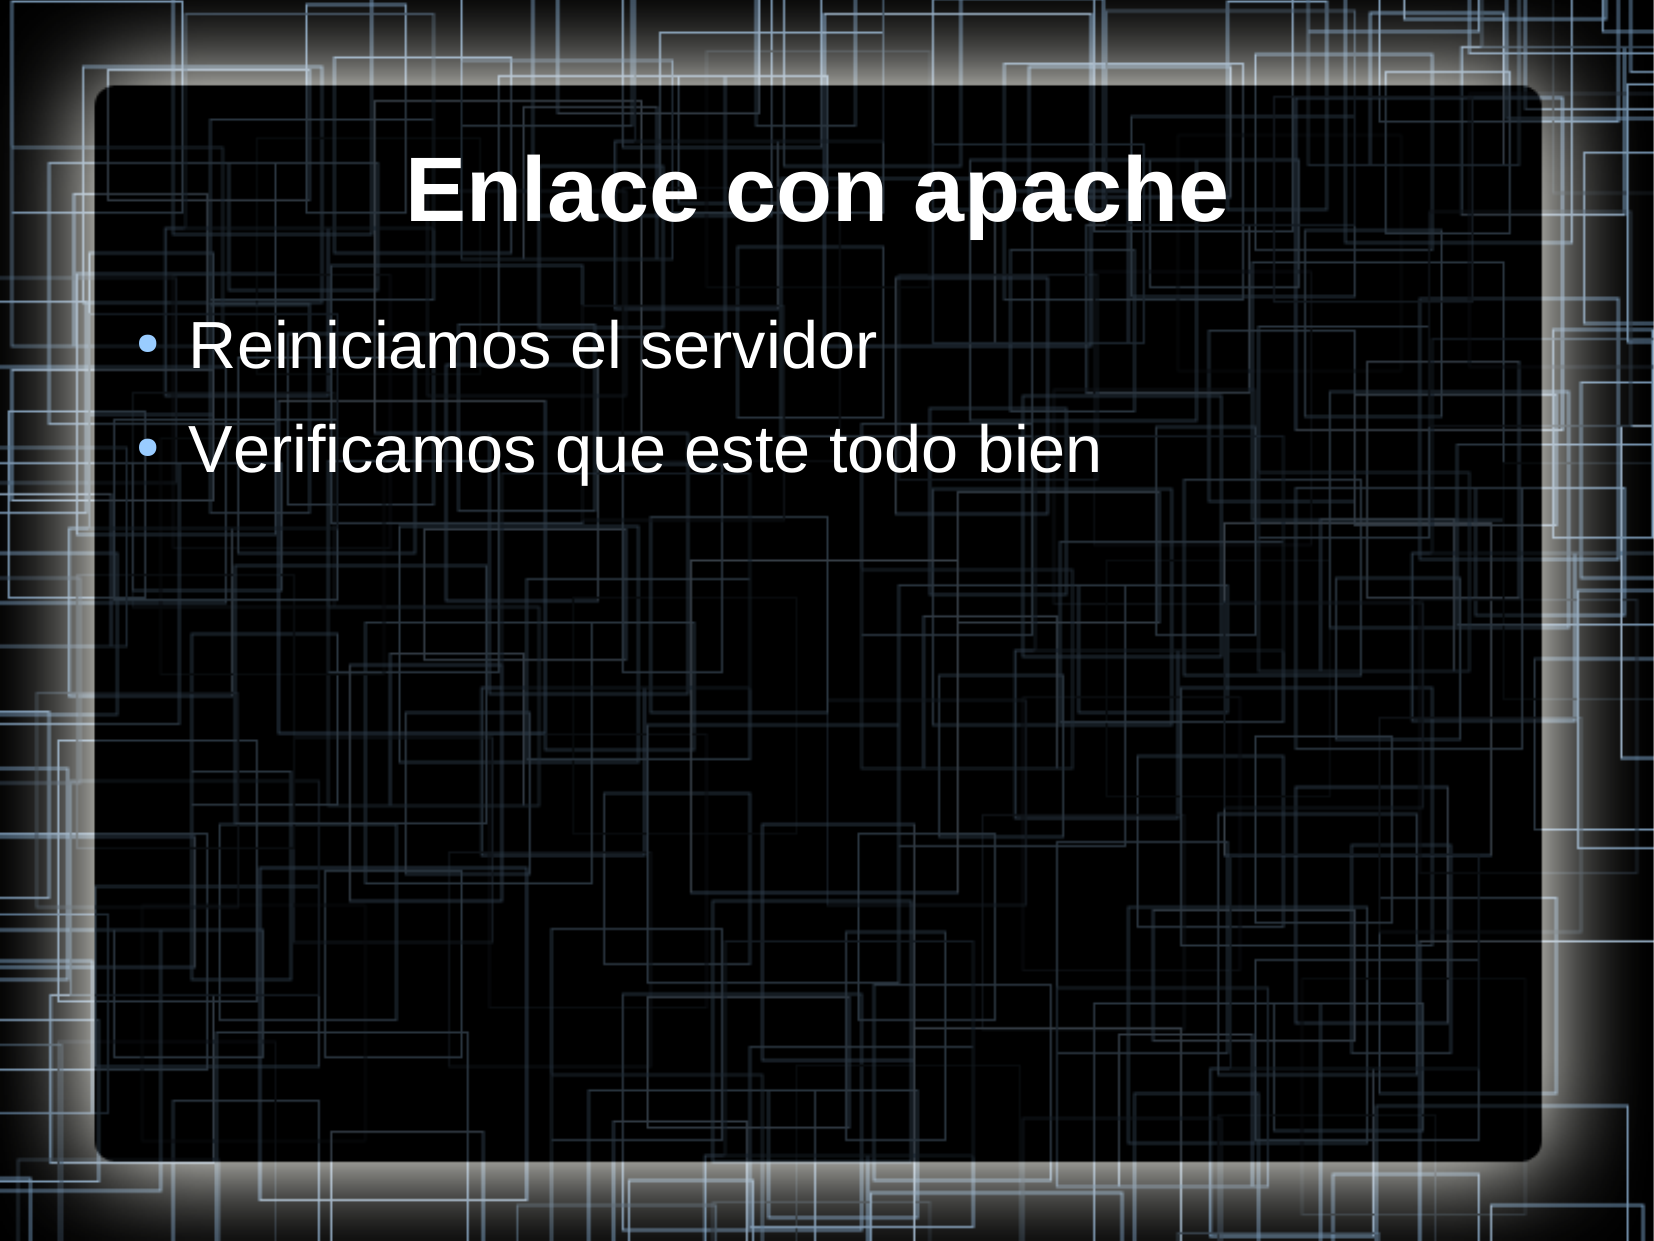

# Enlace con apache
Reiniciamos el servidor
Verificamos que este todo bien